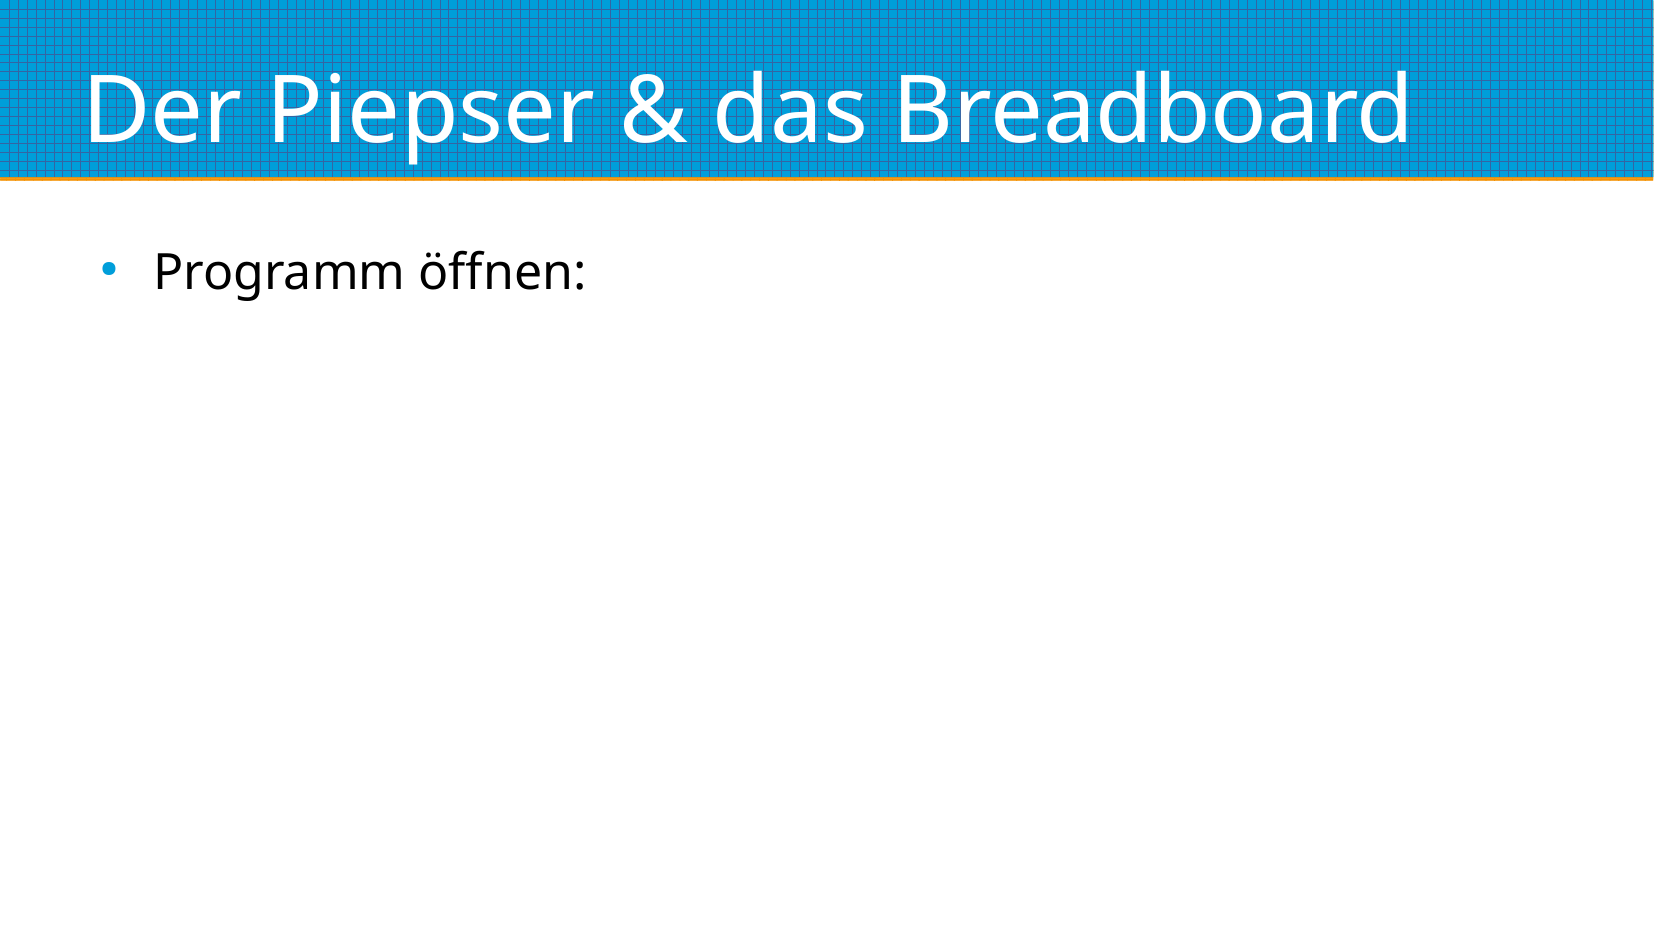

# Der Piepser & das Breadboard
Programm öffnen: